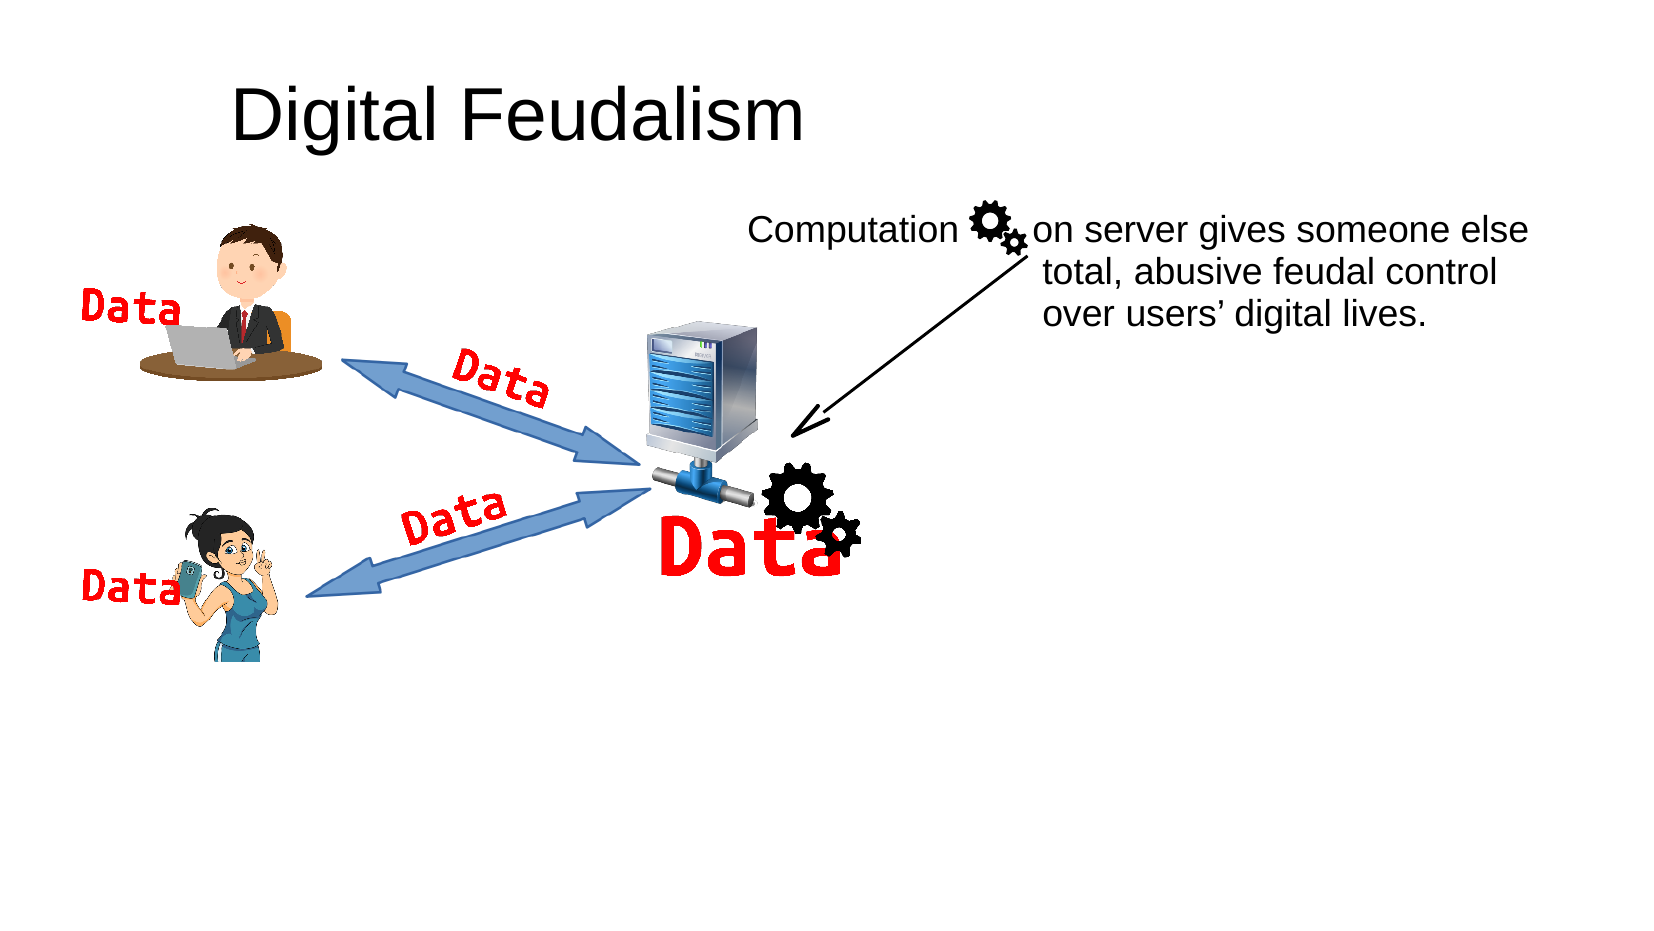

# Digital Feudalism
Computation on server gives someone else
				total, abusive feudal control
				over users’ digital lives.